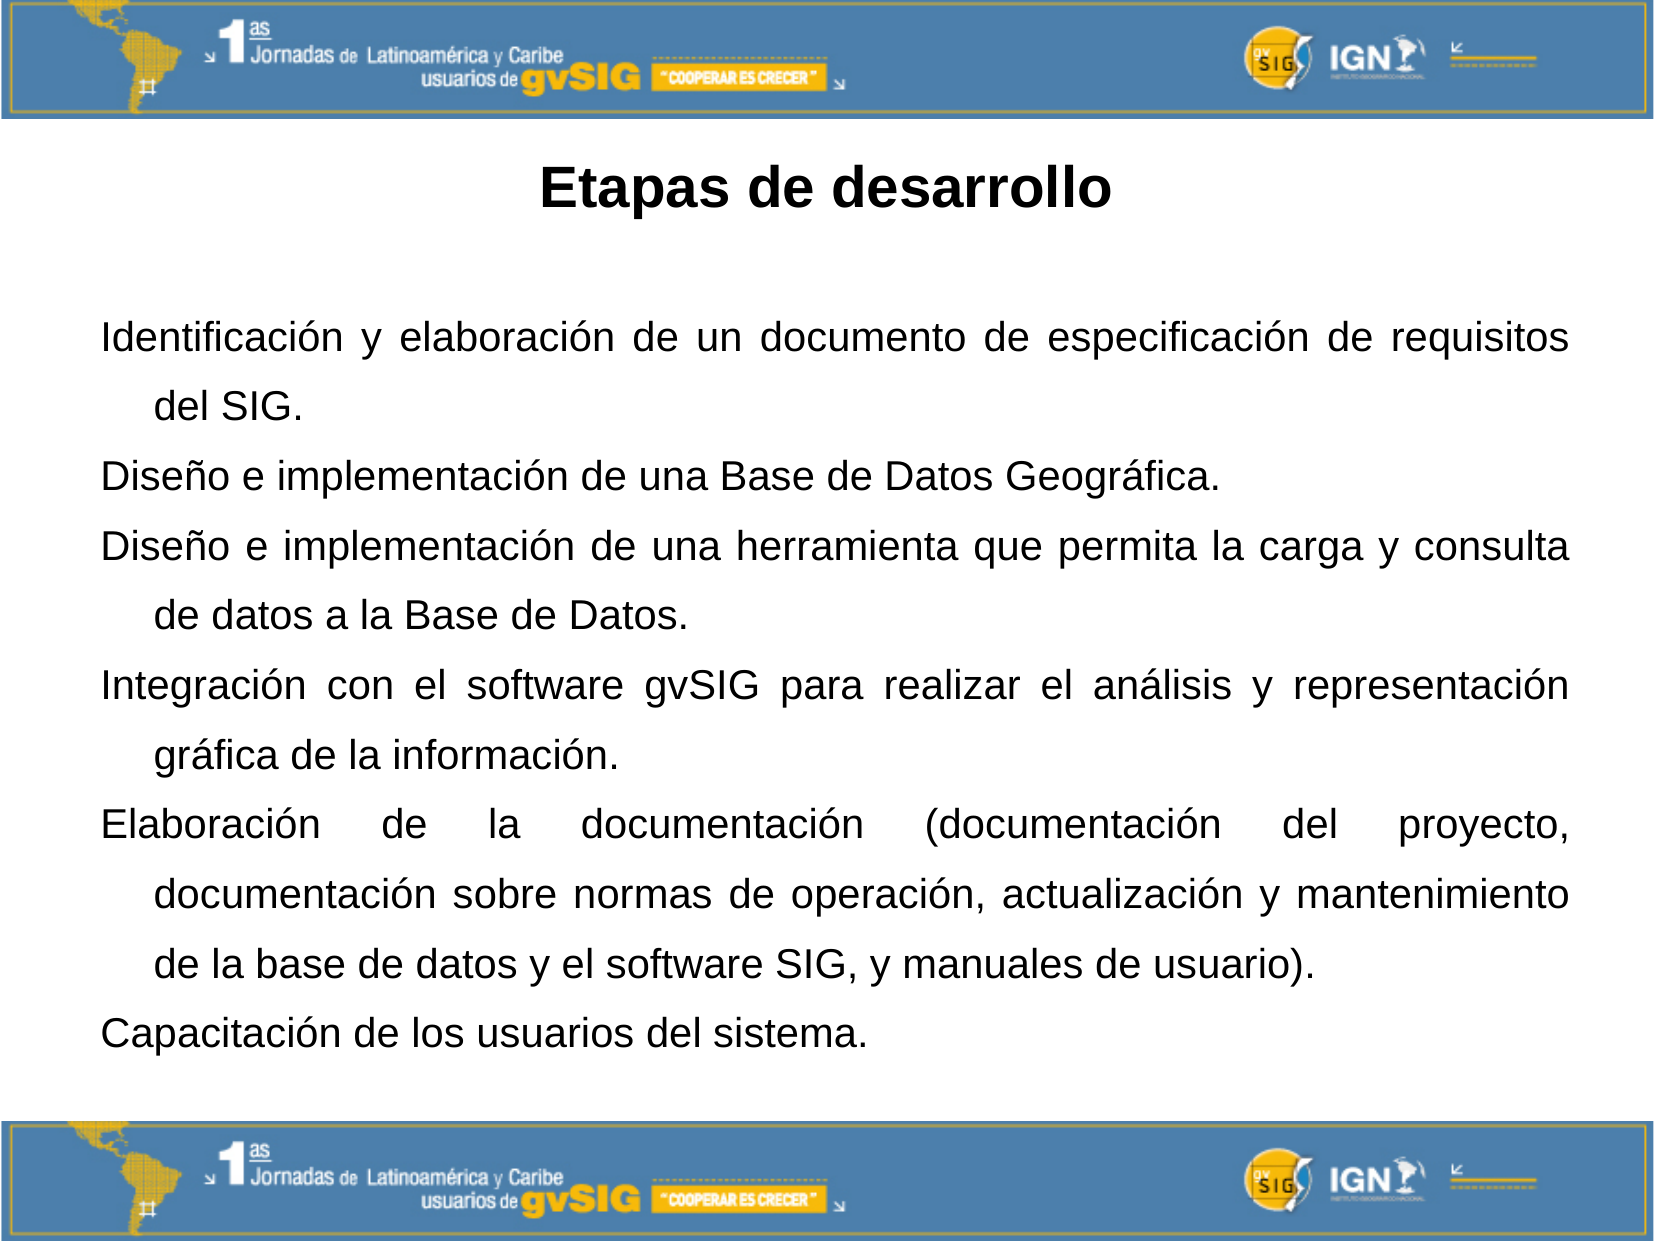

# Etapas de desarrollo
Identificación y elaboración de un documento de especificación de requisitos del SIG.
Diseño e implementación de una Base de Datos Geográfica.
Diseño e implementación de una herramienta que permita la carga y consulta de datos a la Base de Datos.
Integración con el software gvSIG para realizar el análisis y representación gráfica de la información.
Elaboración de la documentación (documentación del proyecto, documentación sobre normas de operación, actualización y mantenimiento de la base de datos y el software SIG, y manuales de usuario).
Capacitación de los usuarios del sistema.